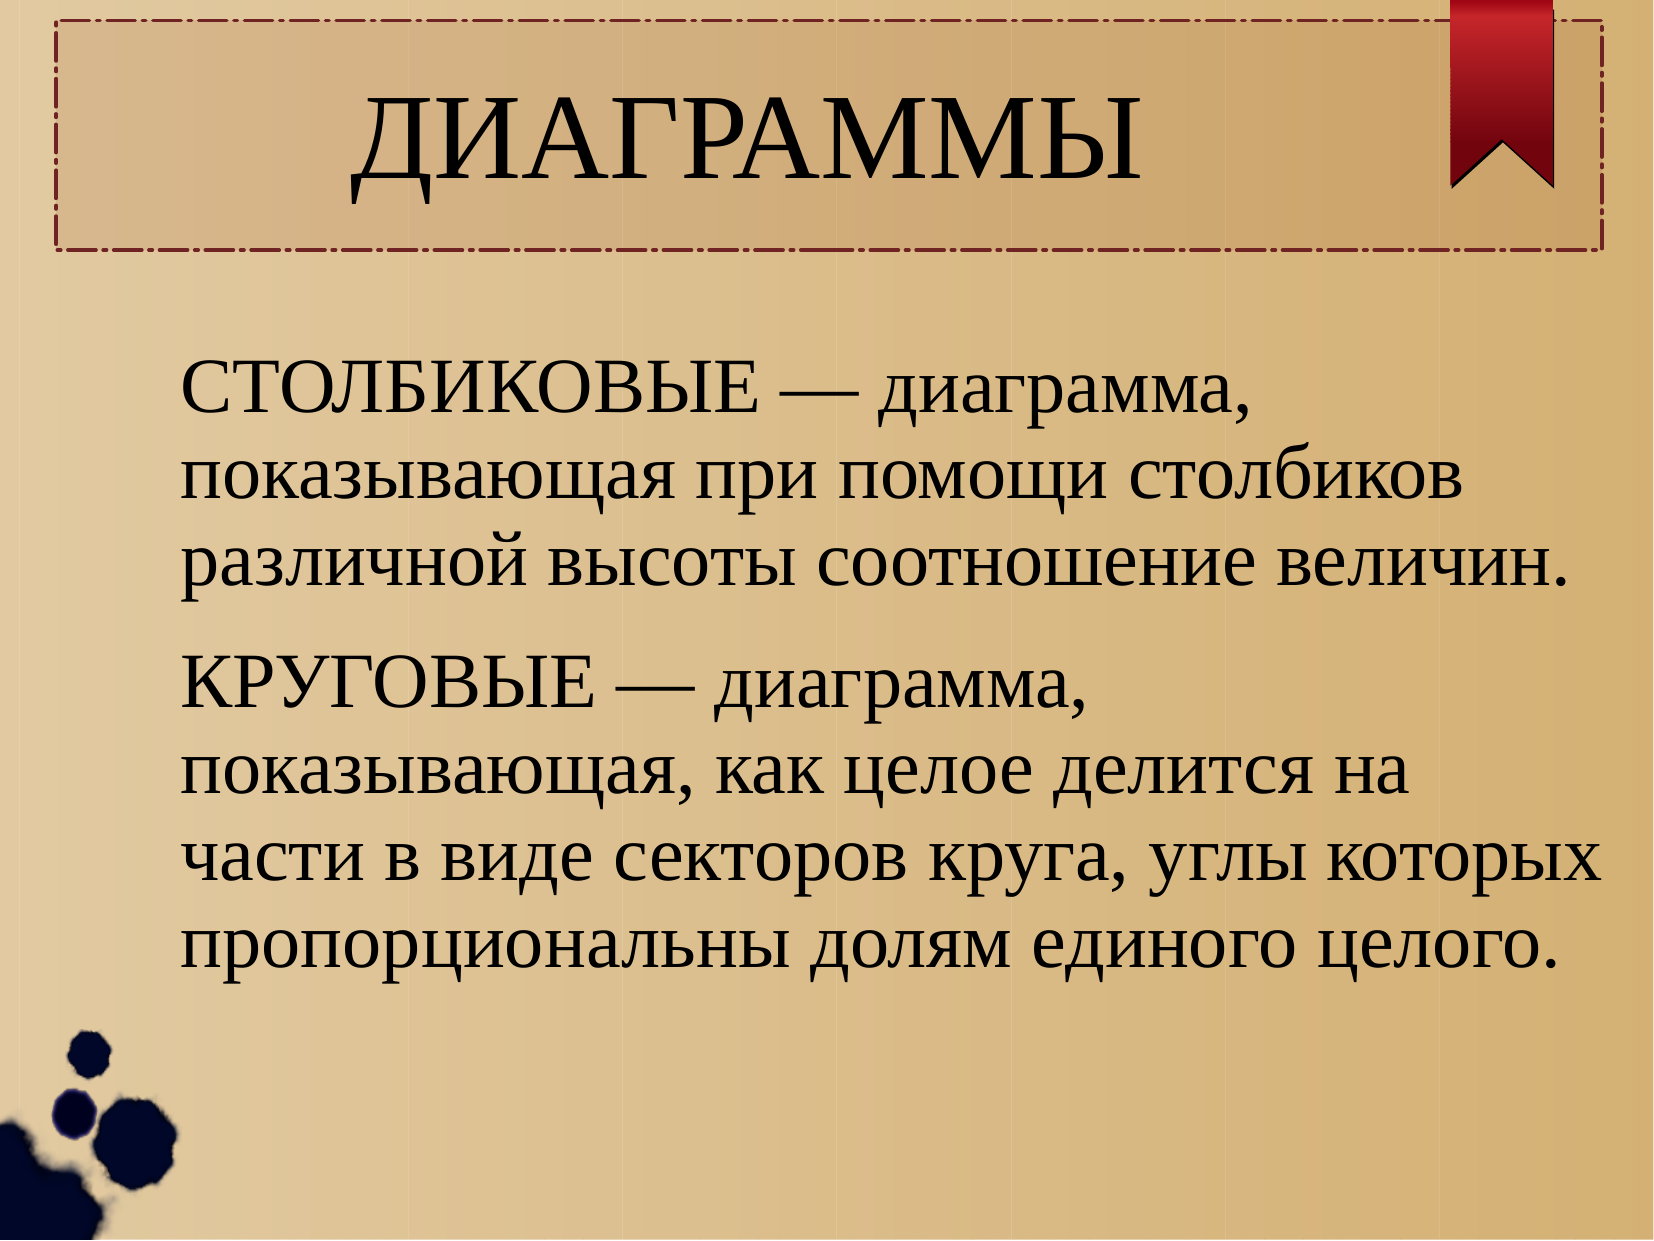

# ДИАГРАММЫ
СТОЛБИКОВЫЕ — диаграмма, показывающая при помощи столбиков различной высоты соотношение величин.
КРУГОВЫЕ — диаграмма, показывающая, как целое делится на части в виде секторов круга, углы которых пропорциональны долям единого целого.